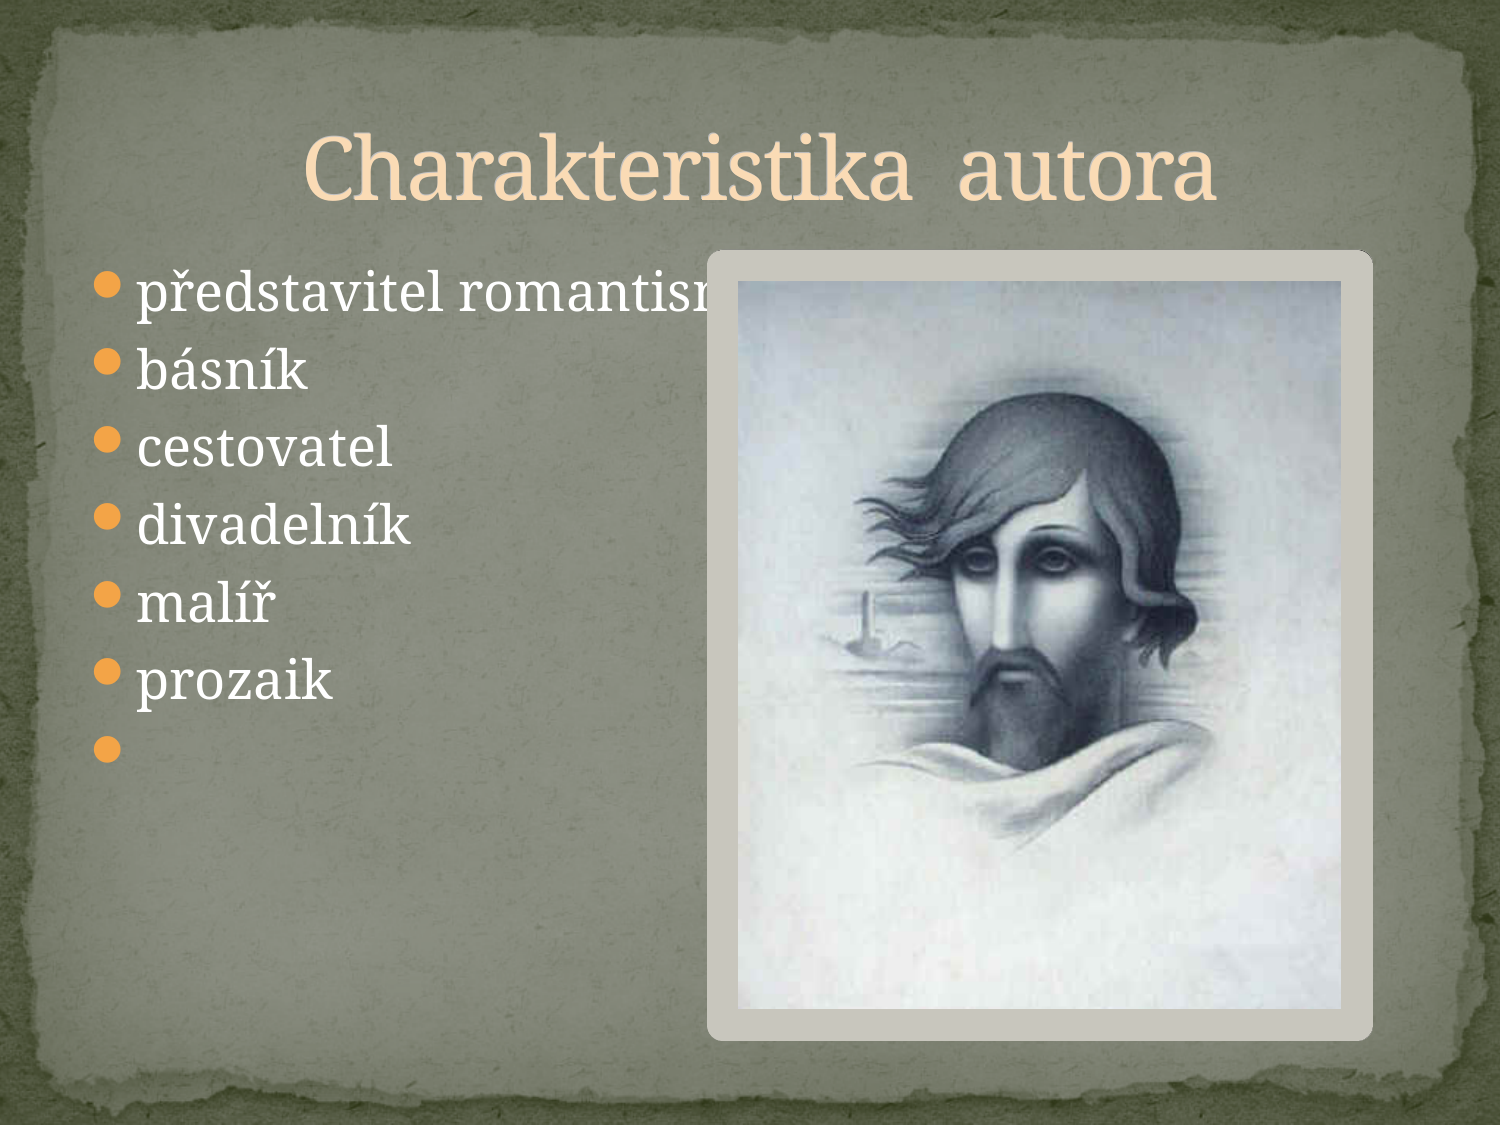

Charakteristika autora
# představitel romantismu
básník
cestovatel
divadelník
malíř
prozaik